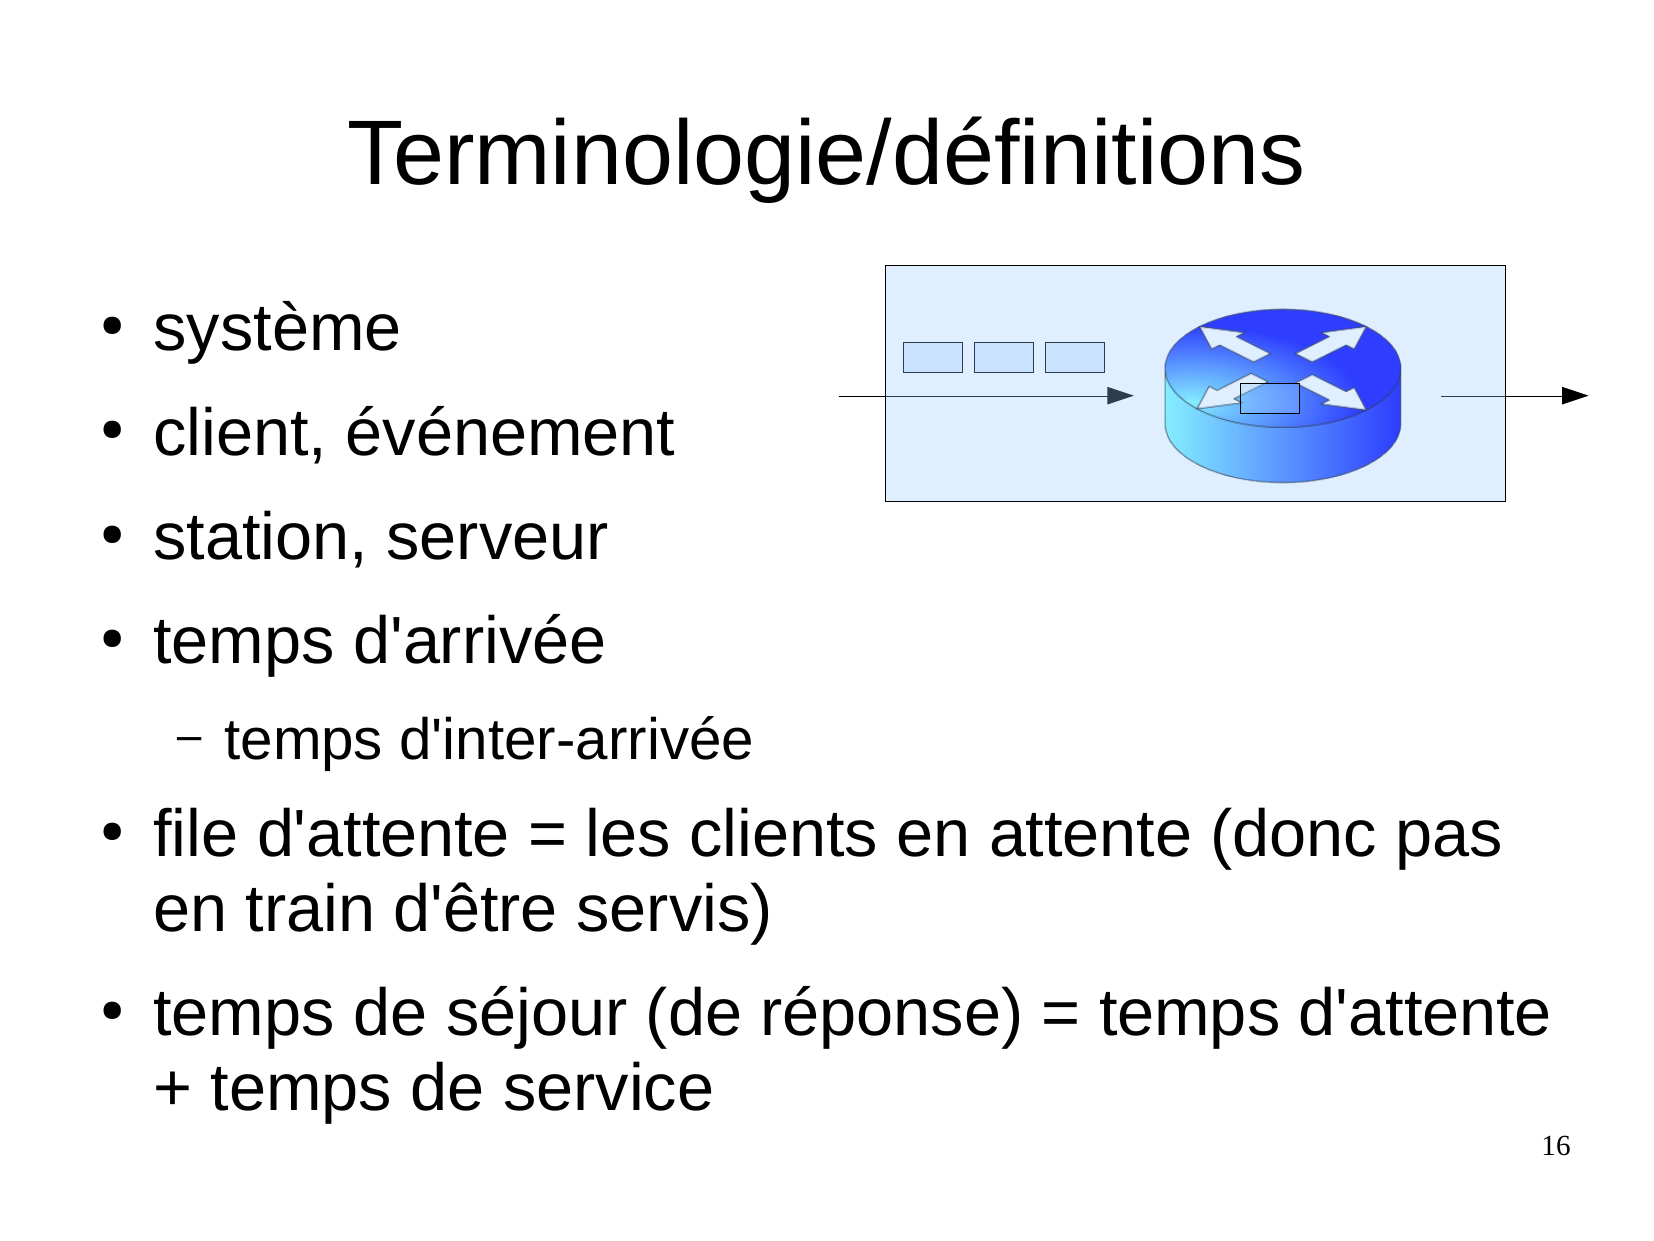

# Terminologie/définitions
système
client, événement
station, serveur
temps d'arrivée
temps d'inter-arrivée
file d'attente = les clients en attente (donc pas en train d'être servis)
temps de séjour (de réponse) = temps d'attente + temps de service
16